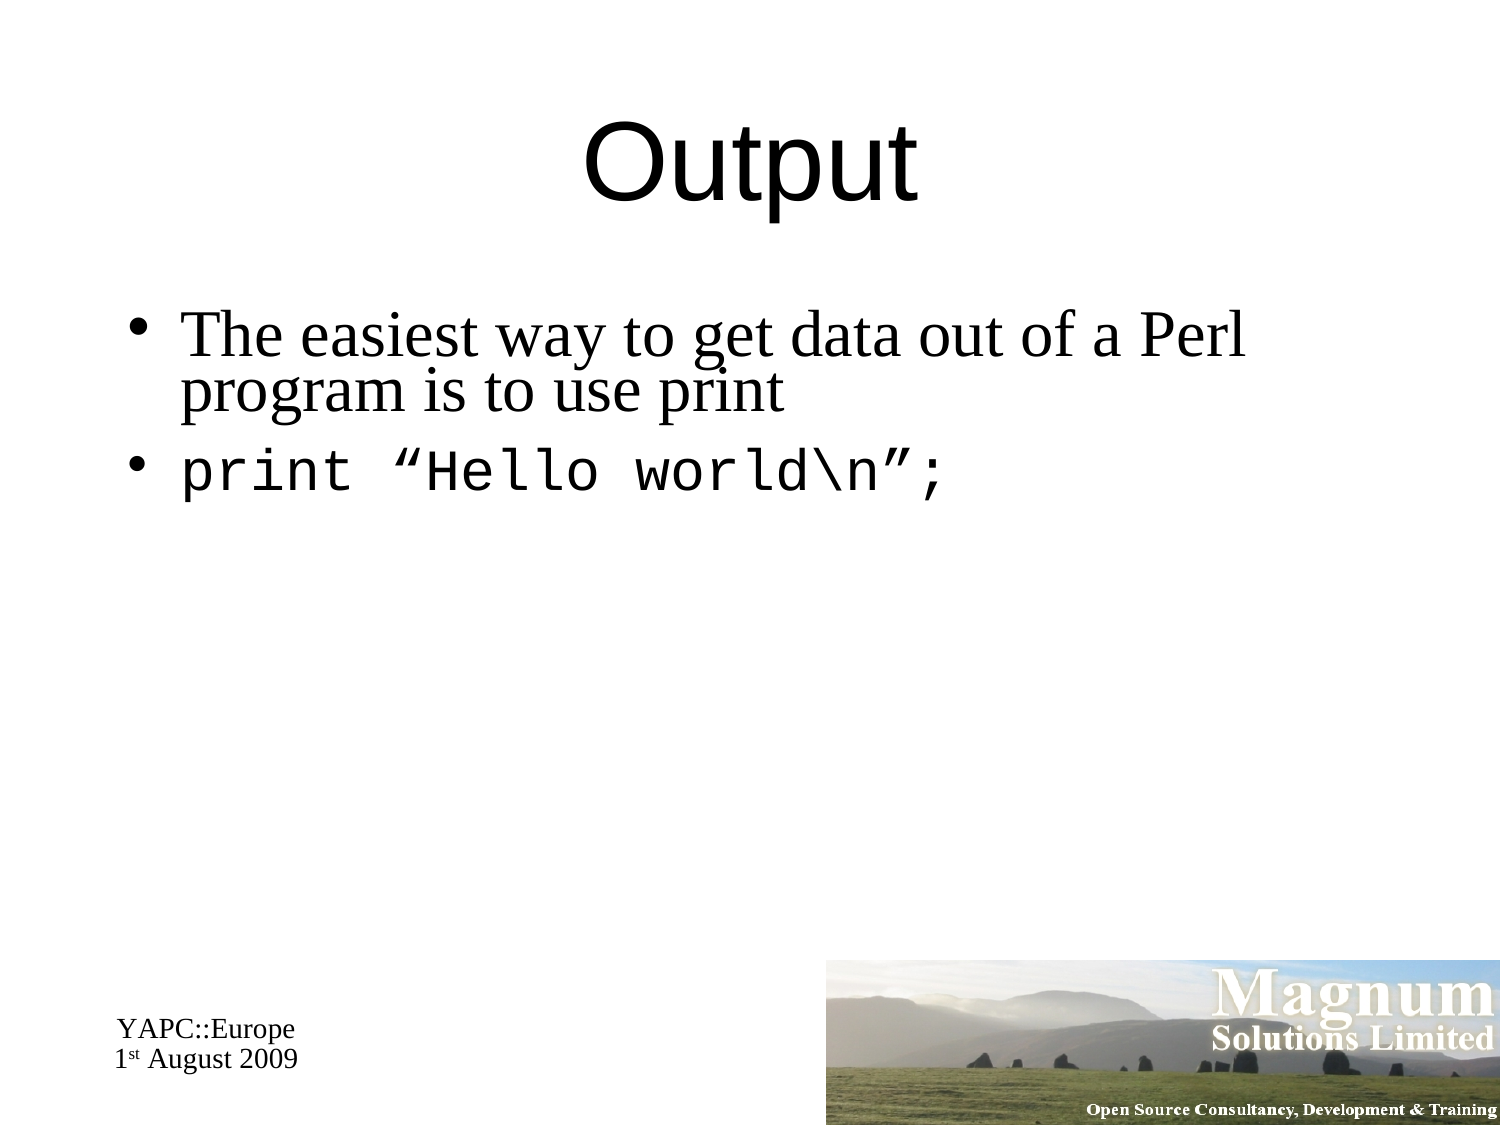

# Output
The easiest way to get data out of a Perl program is to use print
print “Hello world\n”;
48